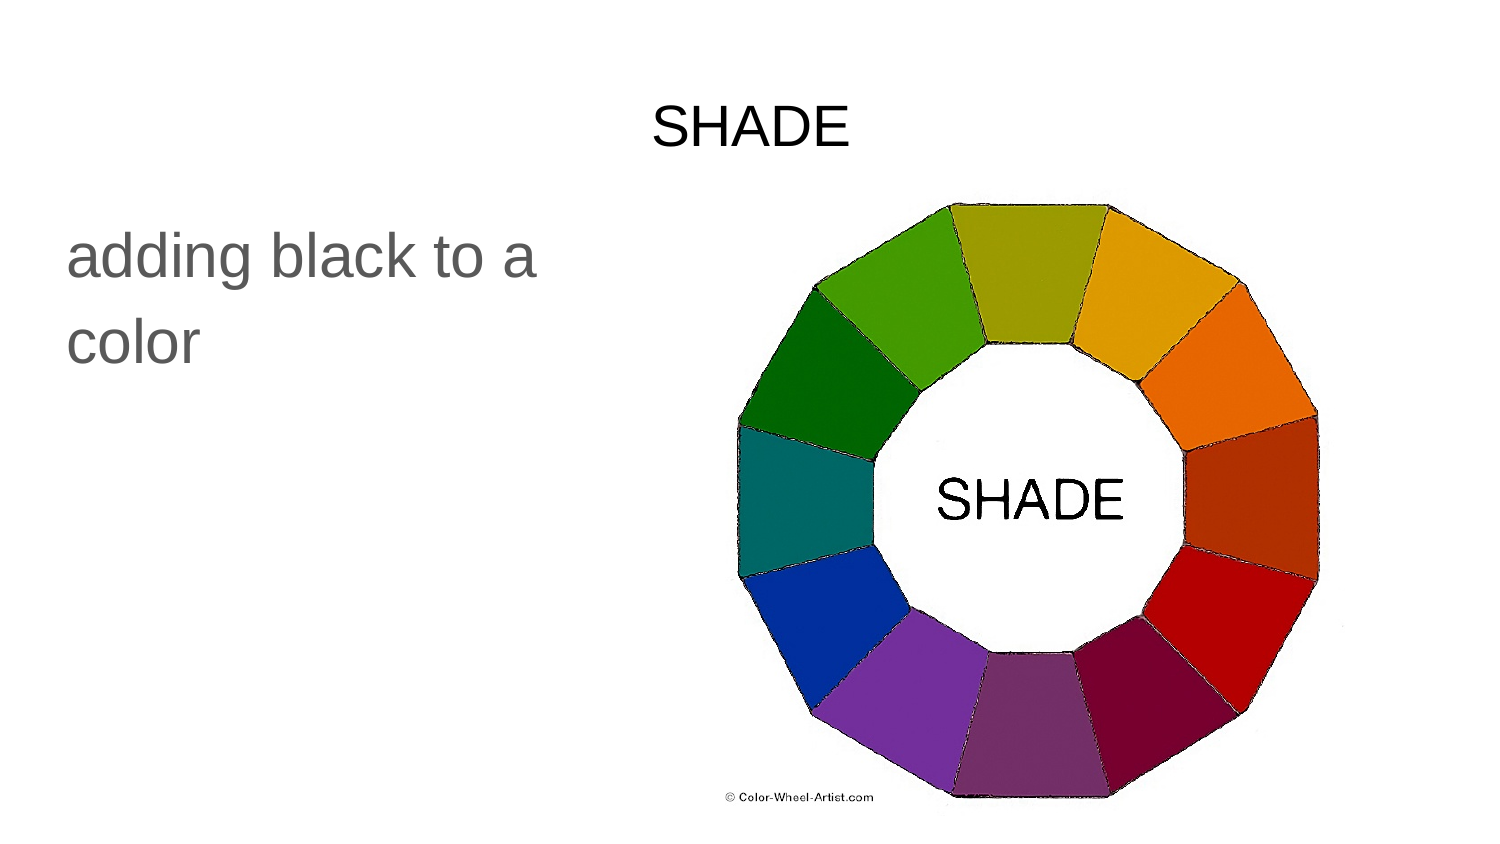

# SHADE
adding black to a color